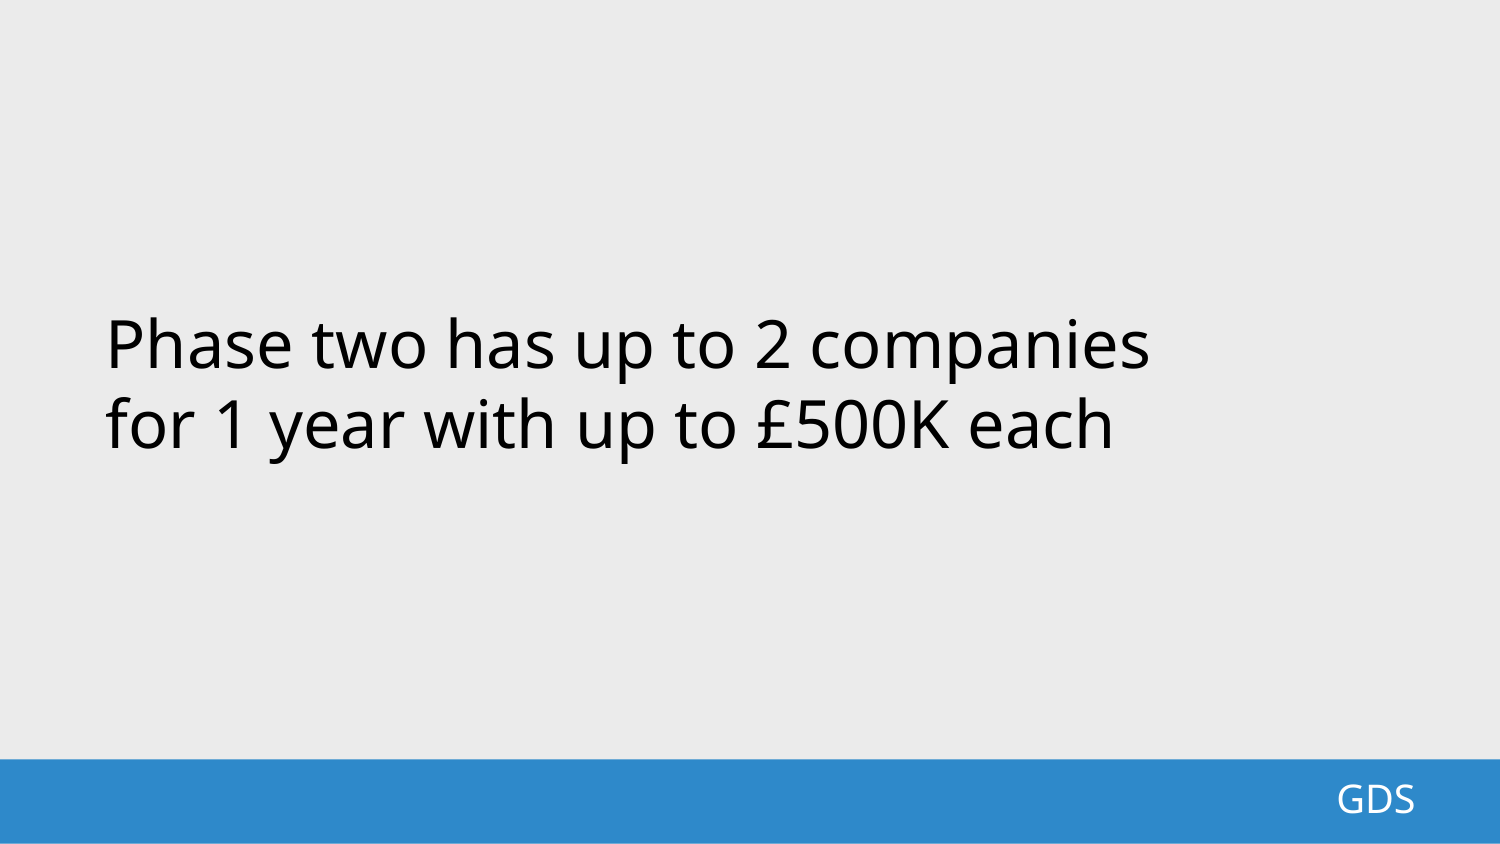

Phase two has up to 2 companies
for 1 year with up to £500K each